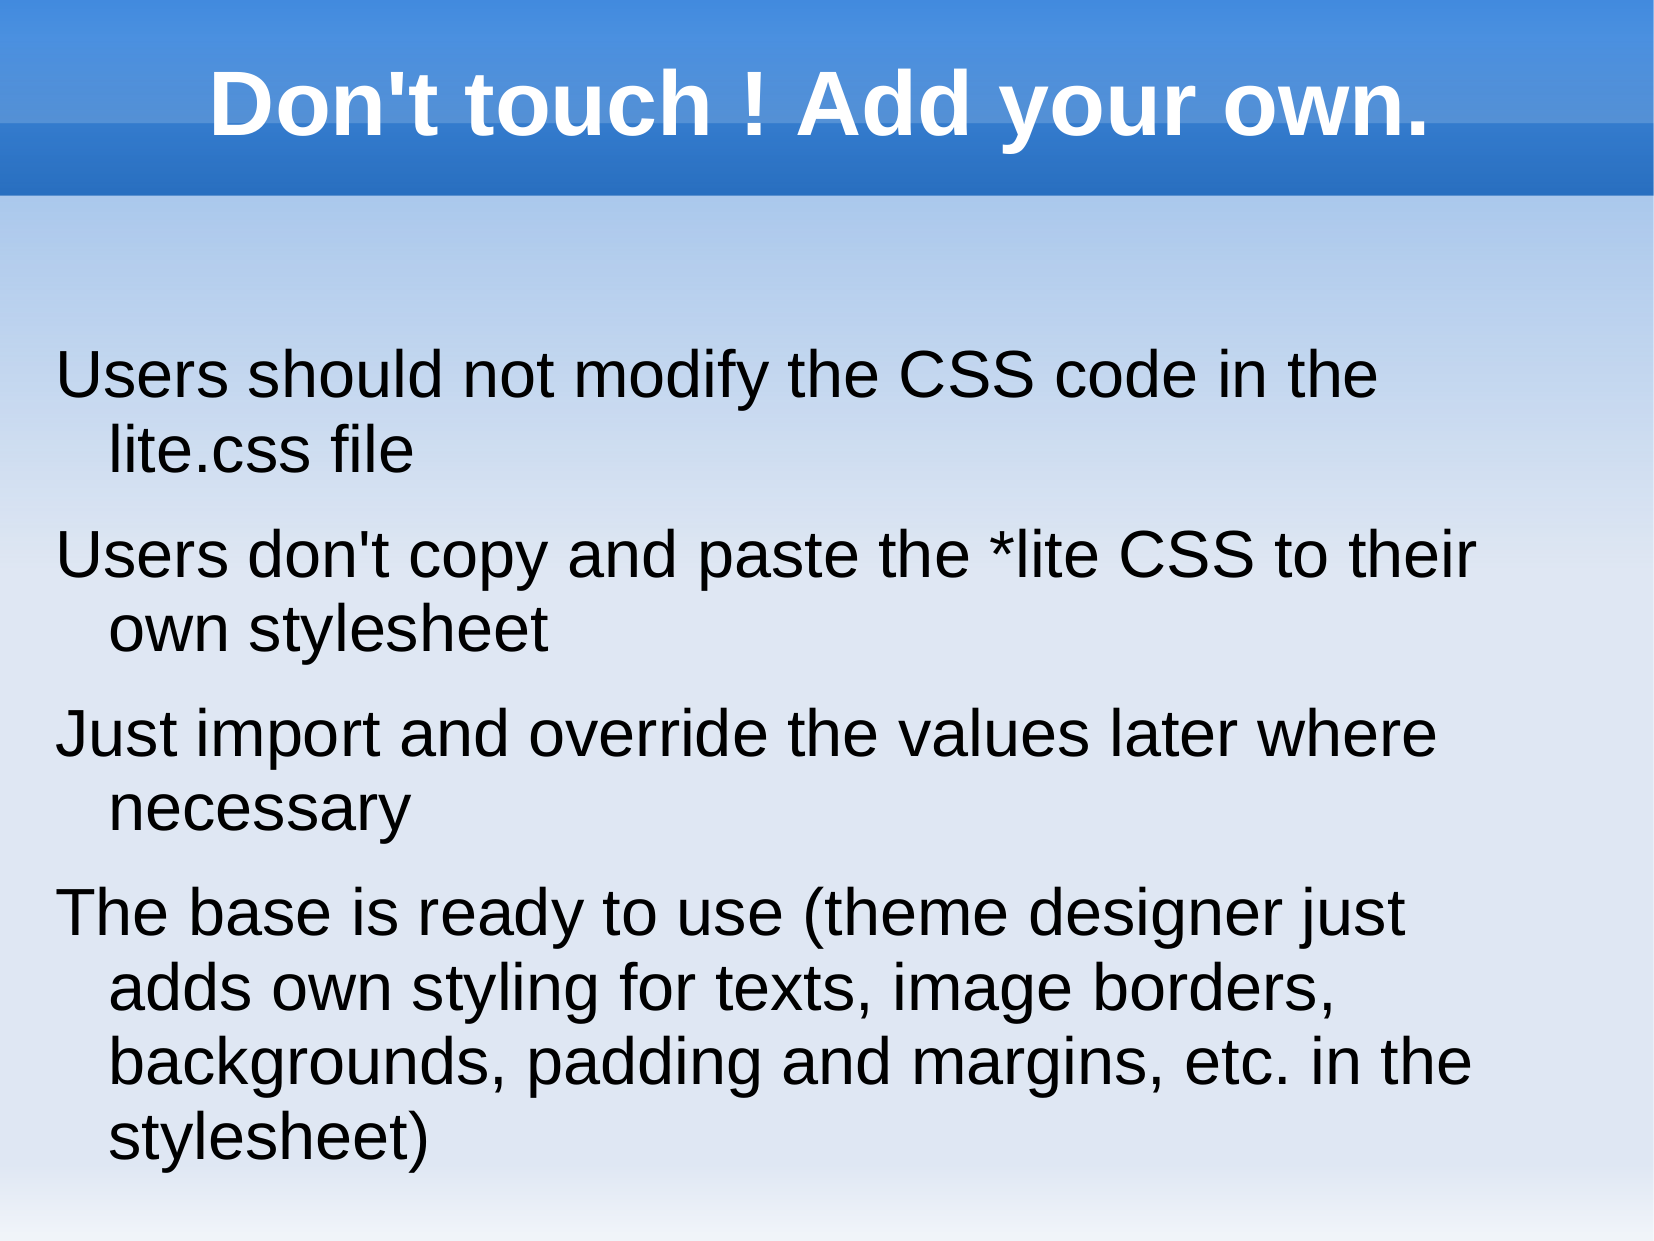

# Don't touch ! Add your own.
Users should not modify the CSS code in the lite.css file
Users don't copy and paste the *lite CSS to their own stylesheet
Just import and override the values later where necessary
The base is ready to use (theme designer just adds own styling for texts, image borders, backgrounds, padding and margins, etc. in the stylesheet)